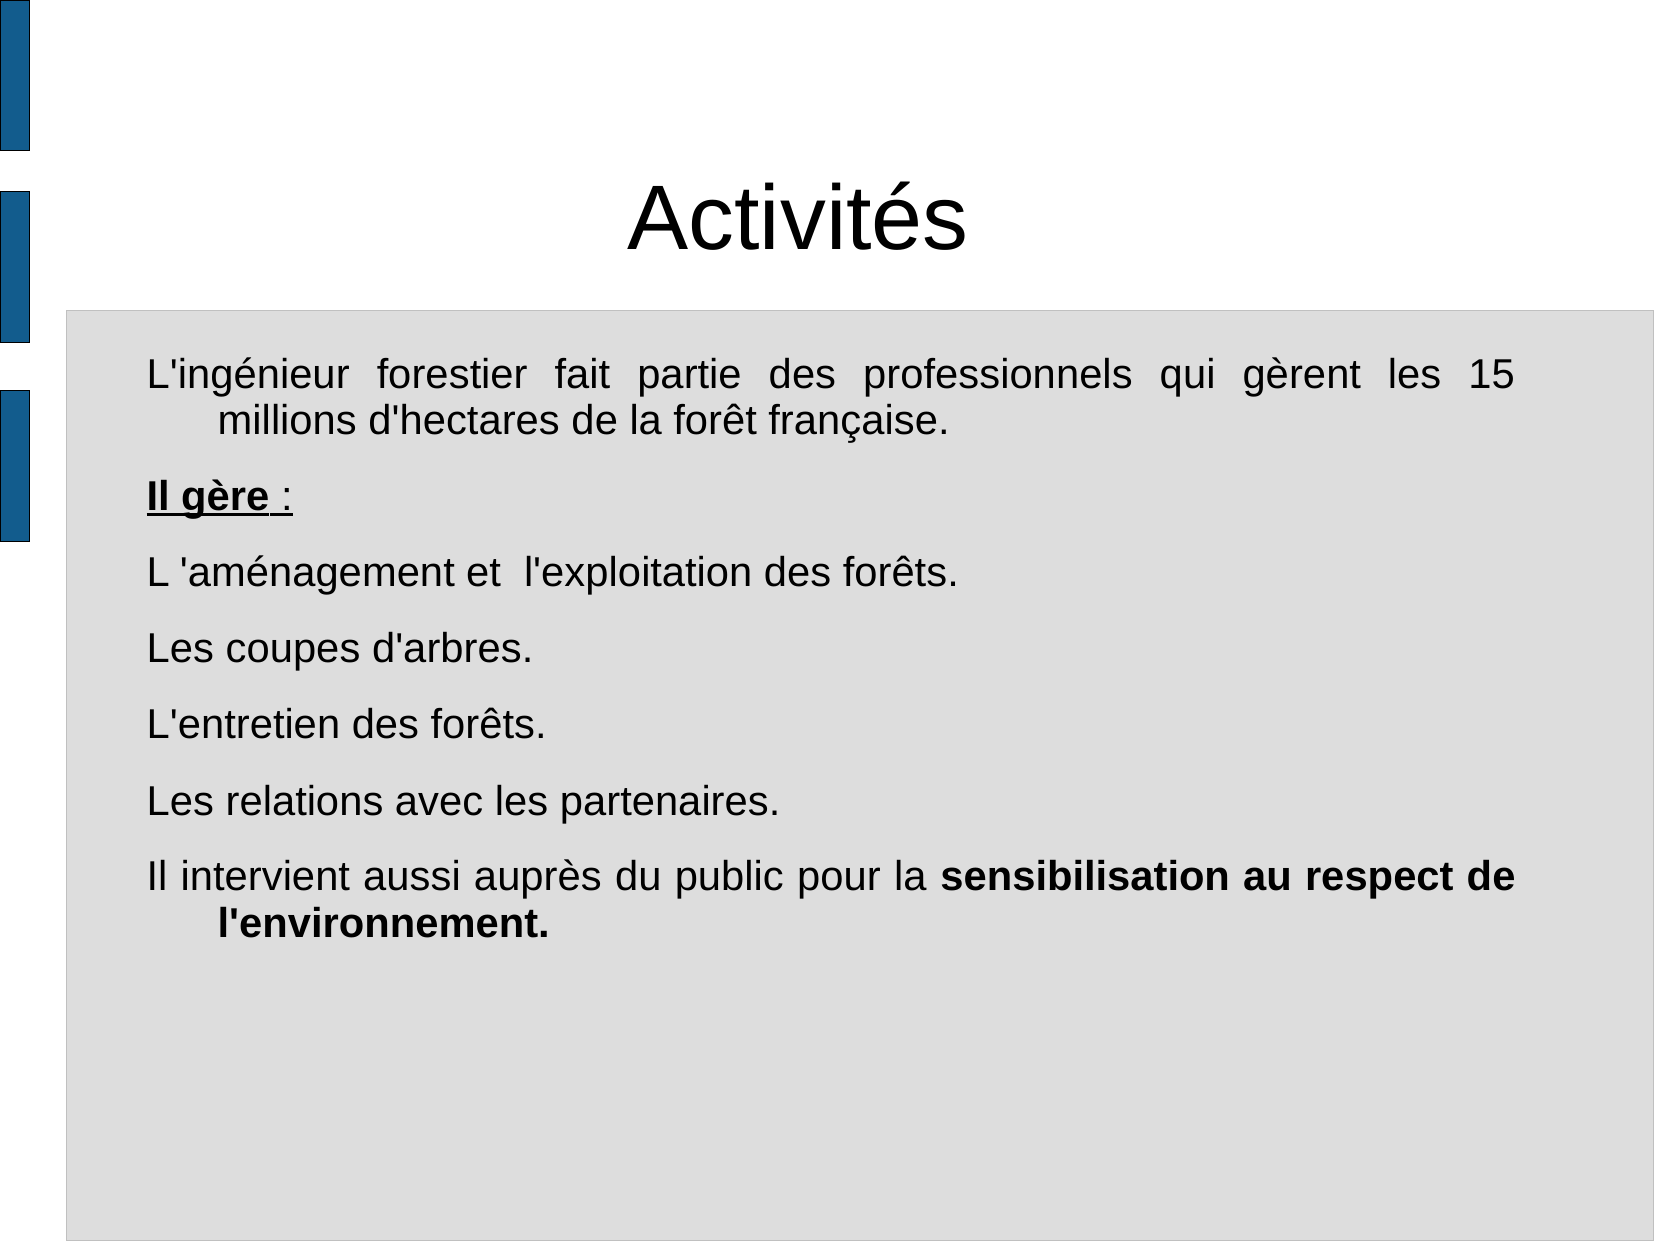

# Activités
L'ingénieur forestier fait partie des professionnels qui gèrent les 15 millions d'hectares de la forêt française.
Il gère :
L 'aménagement et l'exploitation des forêts.
Les coupes d'arbres.
L'entretien des forêts.
Les relations avec les partenaires.
Il intervient aussi auprès du public pour la sensibilisation au respect de l'environnement.